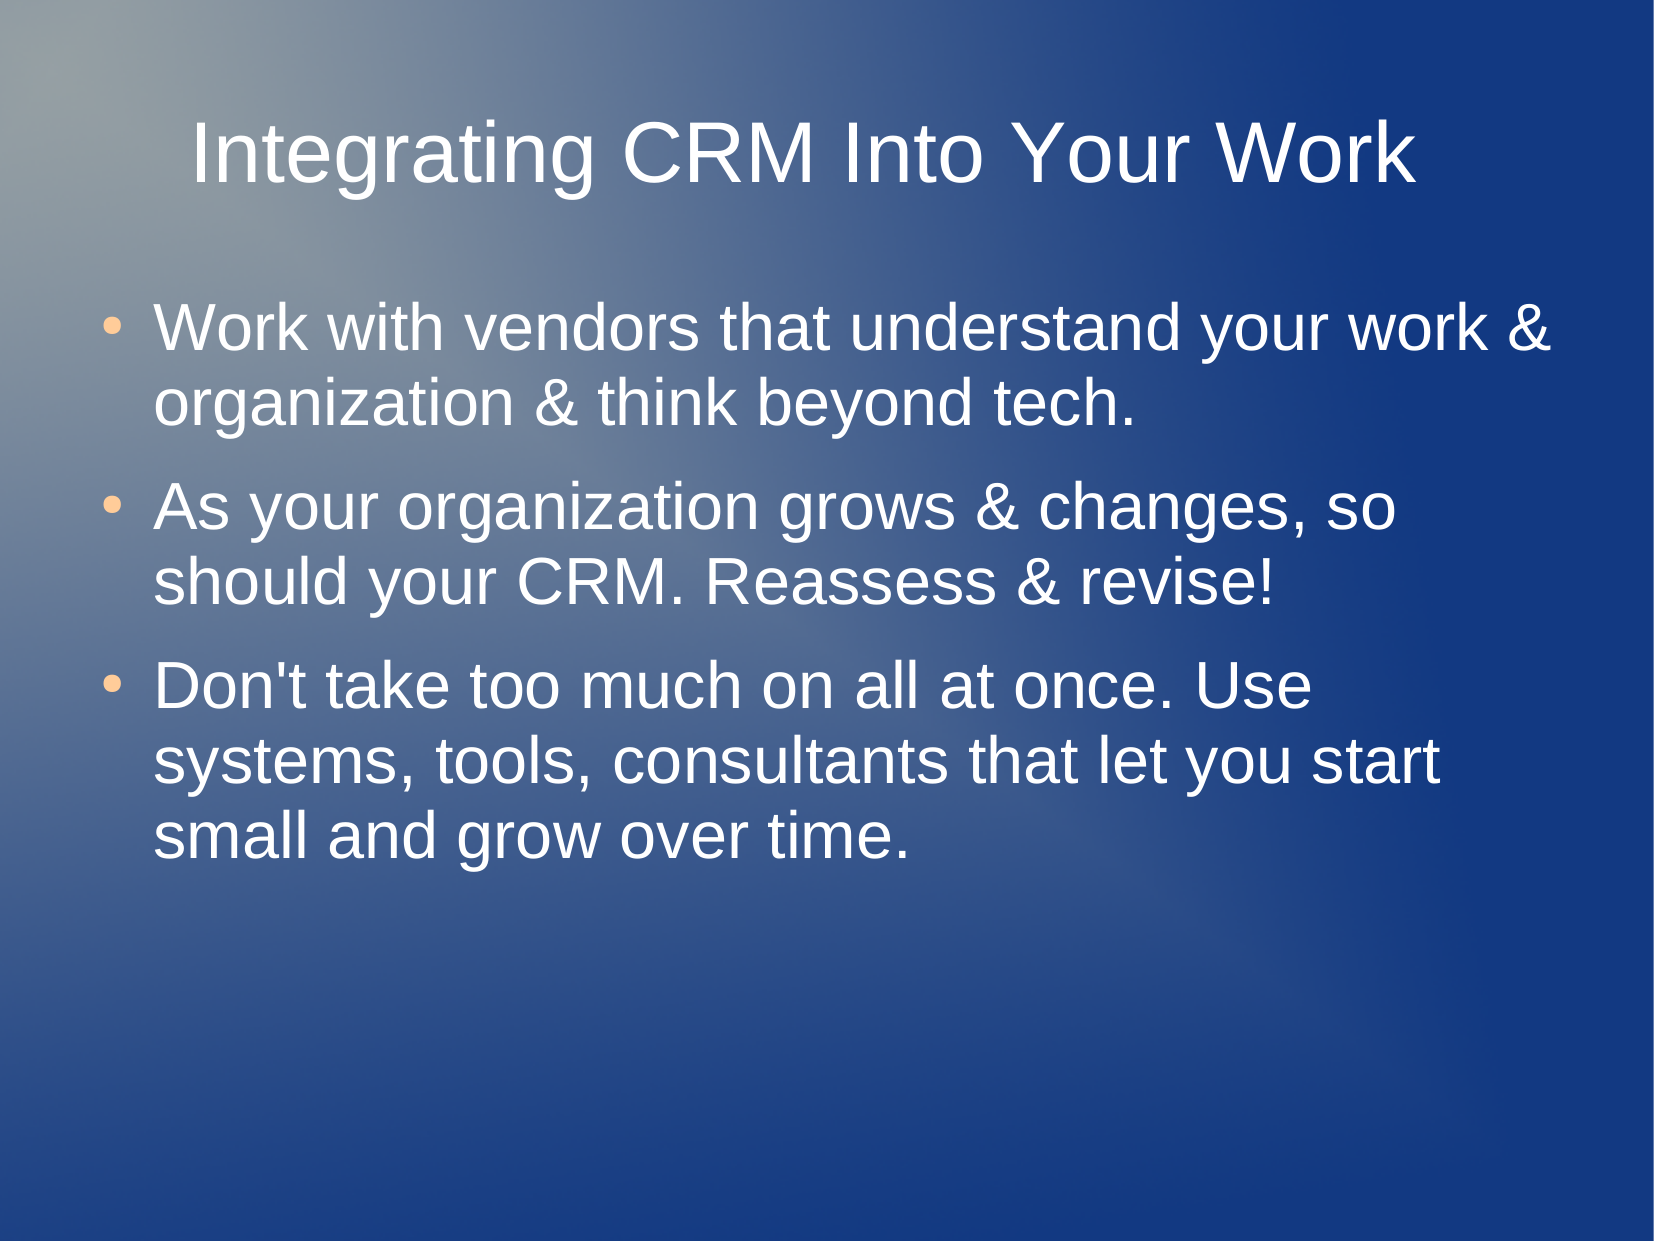

# Integrating CRM Into Your Work
Work with vendors that understand your work & organization & think beyond tech.
As your organization grows & changes, so should your CRM. Reassess & revise!
Don't take too much on all at once. Use systems, tools, consultants that let you start small and grow over time.